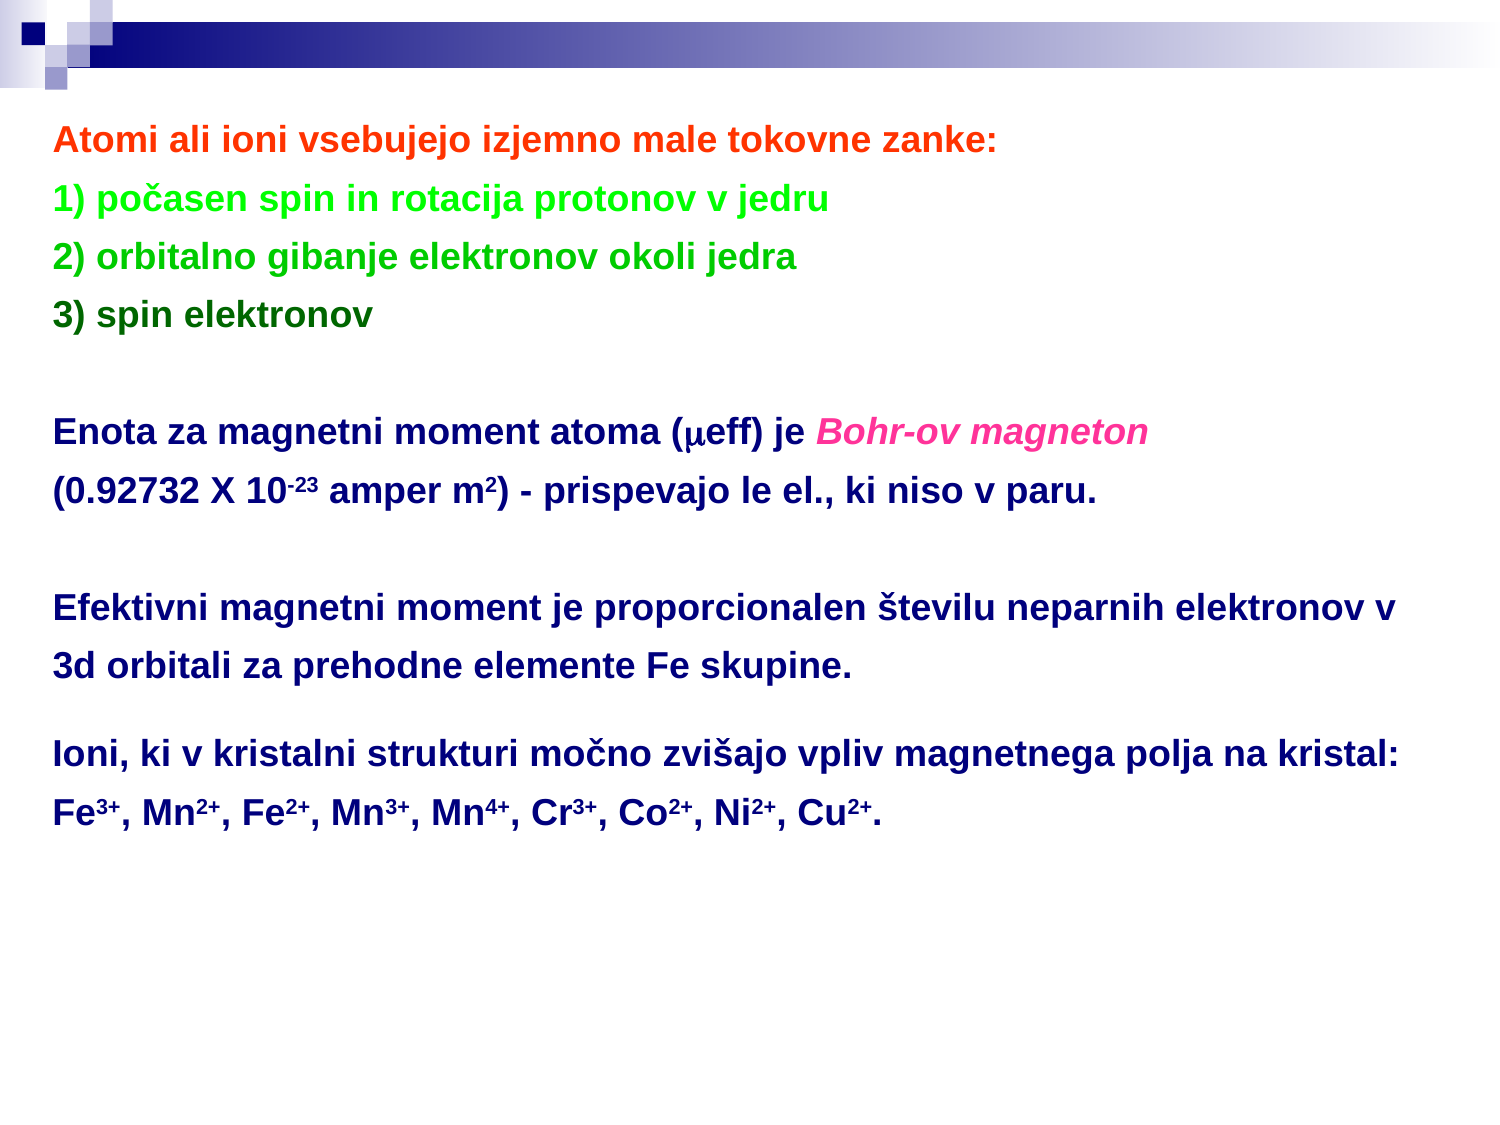

Atomi ali ioni vsebujejo izjemno male tokovne zanke:
1) počasen spin in rotacija protonov v jedru
2) orbitalno gibanje elektronov okoli jedra
3) spin elektronov
Enota za magnetni moment atoma (eff) je Bohr-ov magneton
(0.92732 X 10-23 amper m2) - prispevajo le el., ki niso v paru.
Efektivni magnetni moment je proporcionalen številu neparnih elektronov v
3d orbitali za prehodne elemente Fe skupine.
Ioni, ki v kristalni strukturi močno zvišajo vpliv magnetnega polja na kristal:
Fe3+, Mn2+, Fe2+, Mn3+, Mn4+, Cr3+, Co2+, Ni2+, Cu2+.